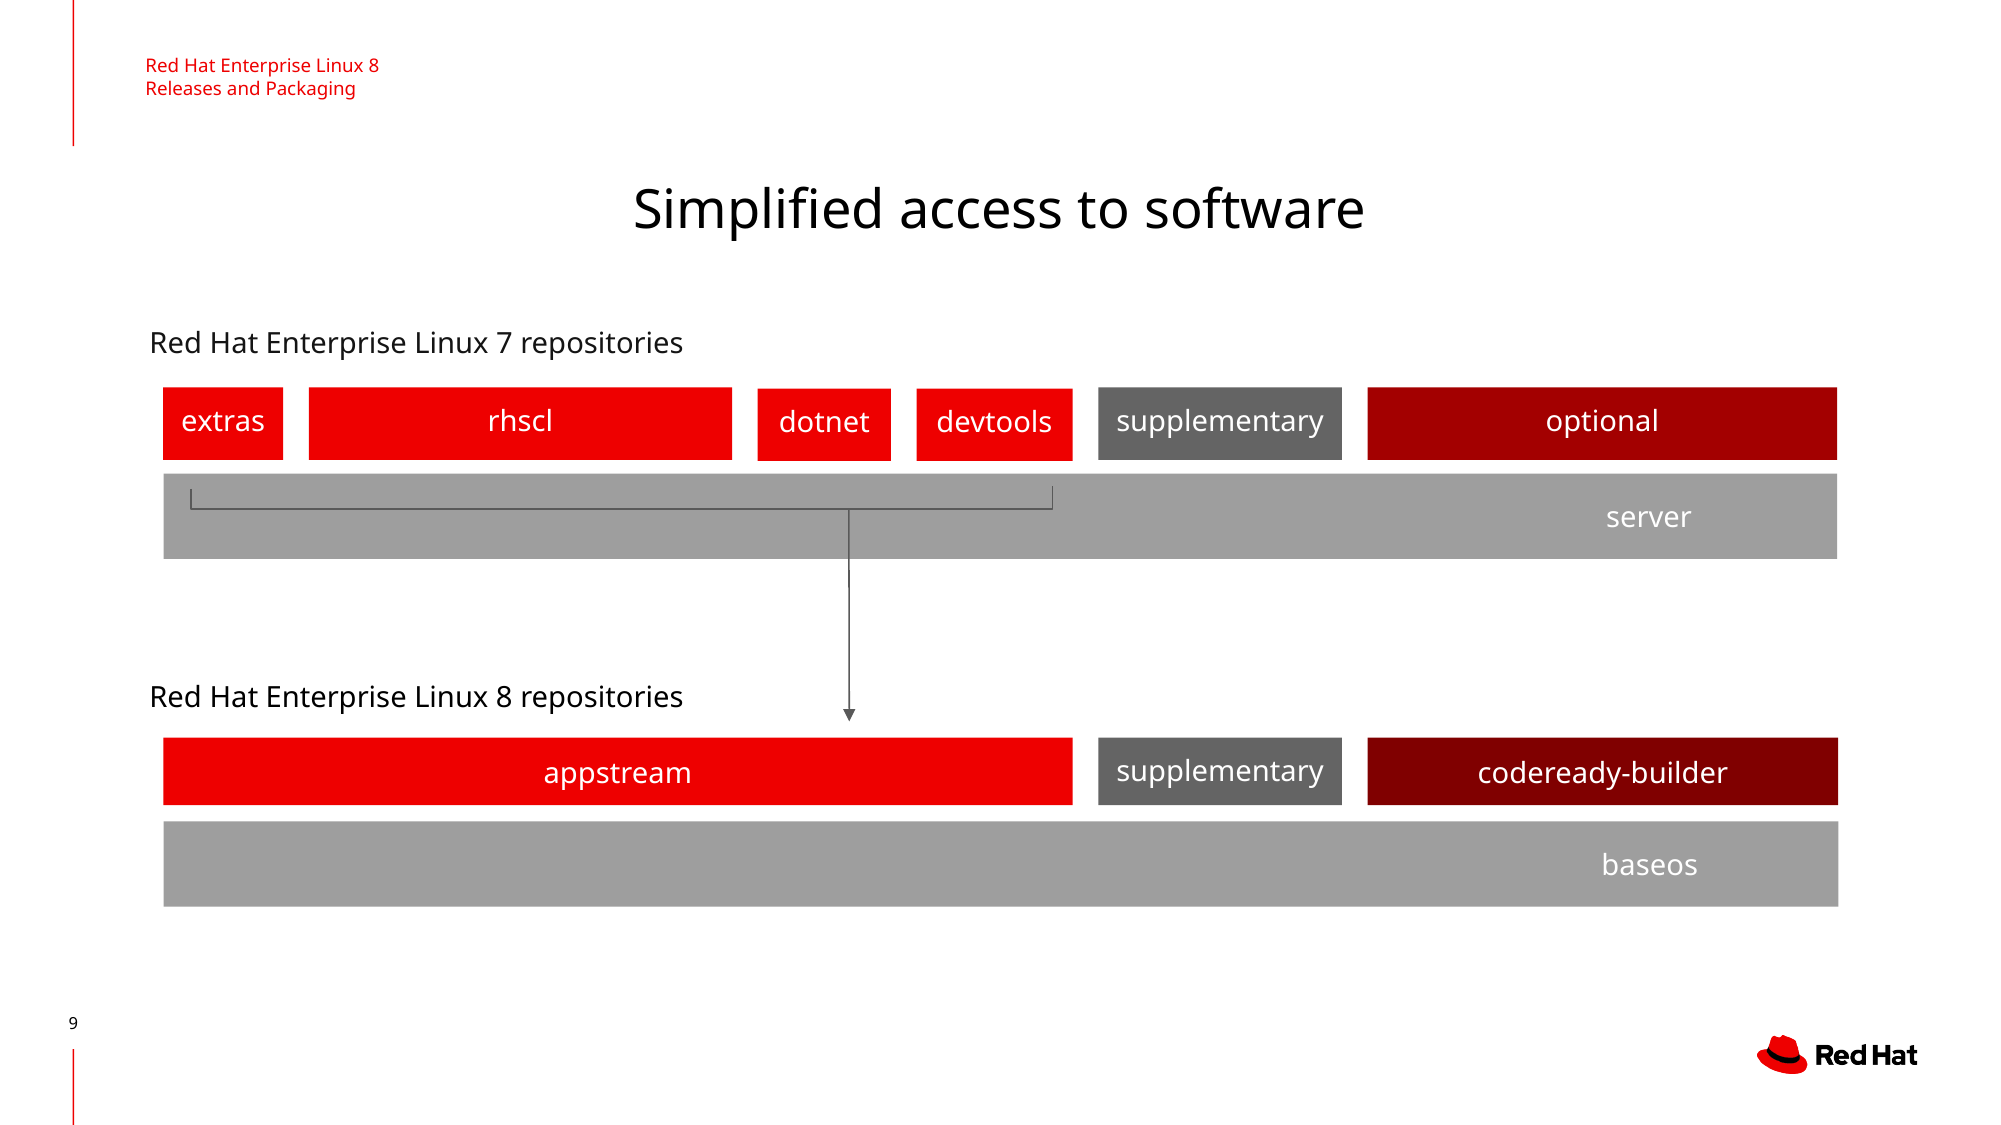

Red Hat Enterprise Linux 8
Releases and Packaging
# Simplified access to software
Red Hat Enterprise Linux 7 repositories
extras
rhscl
supplementary
optional
dotnet
devtools
 server
Red Hat Enterprise Linux 8 repositories
appstream
supplementary
codeready-builder
 baseos